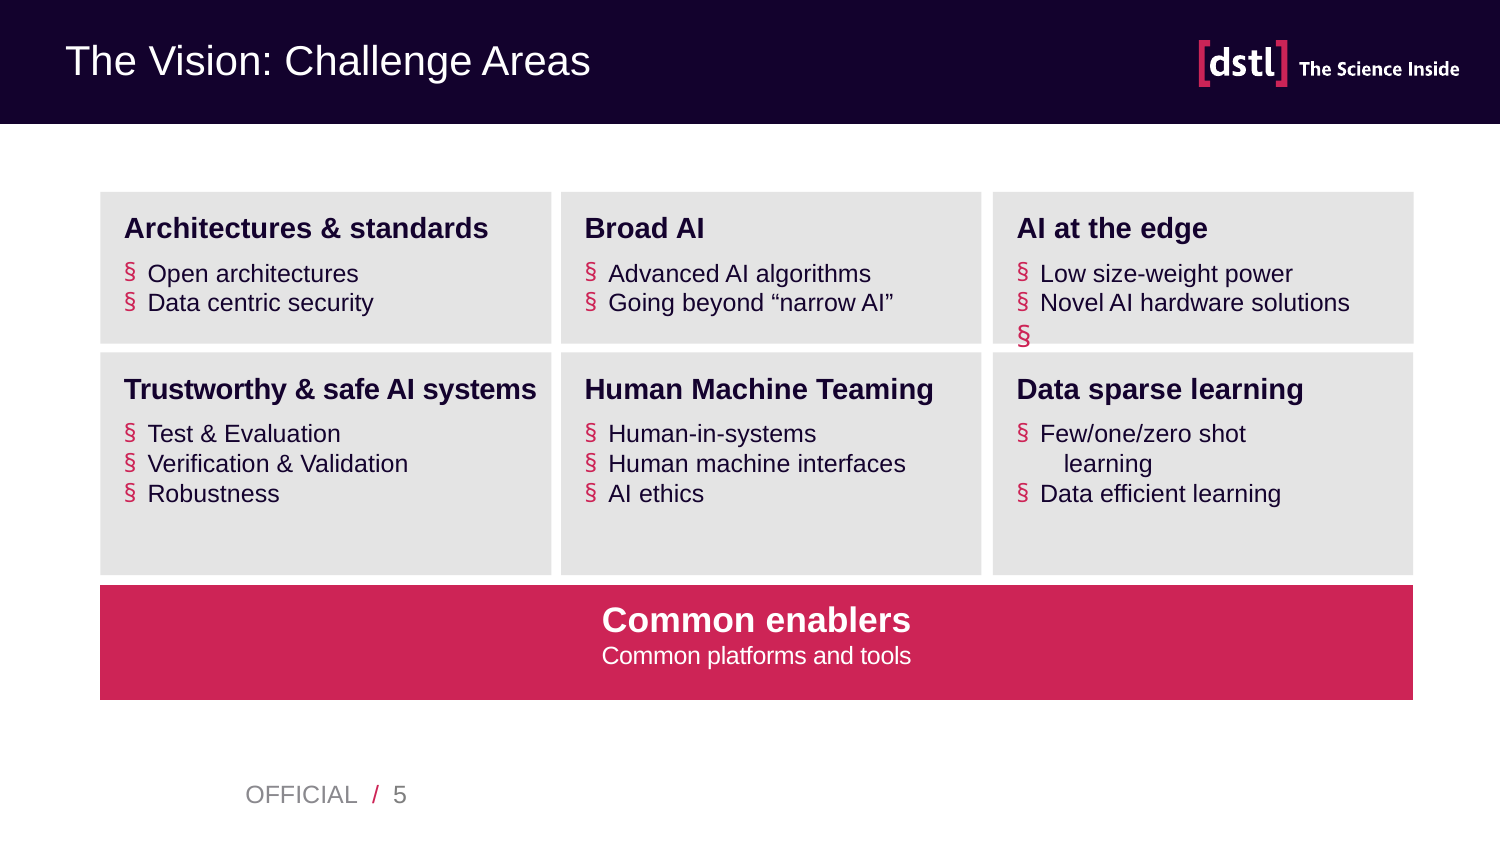

# The Vision: Challenge Areas
Architectures & standards
Open architectures
Data centric security
Broad AI
Advanced AI algorithms
Going beyond “narrow AI”
AI at the edge
Low size-weight power
Novel AI hardware solutions
Trustworthy & safe AI systems
Test & Evaluation
Verification & Validation
Robustness
Human Machine Teaming
Human-in-systems
Human machine interfaces
AI ethics
Data sparse learning
Few/one/zero shot
learning
Data efficient learning
Common enablers
Common platforms and tools
OFFICIAL /